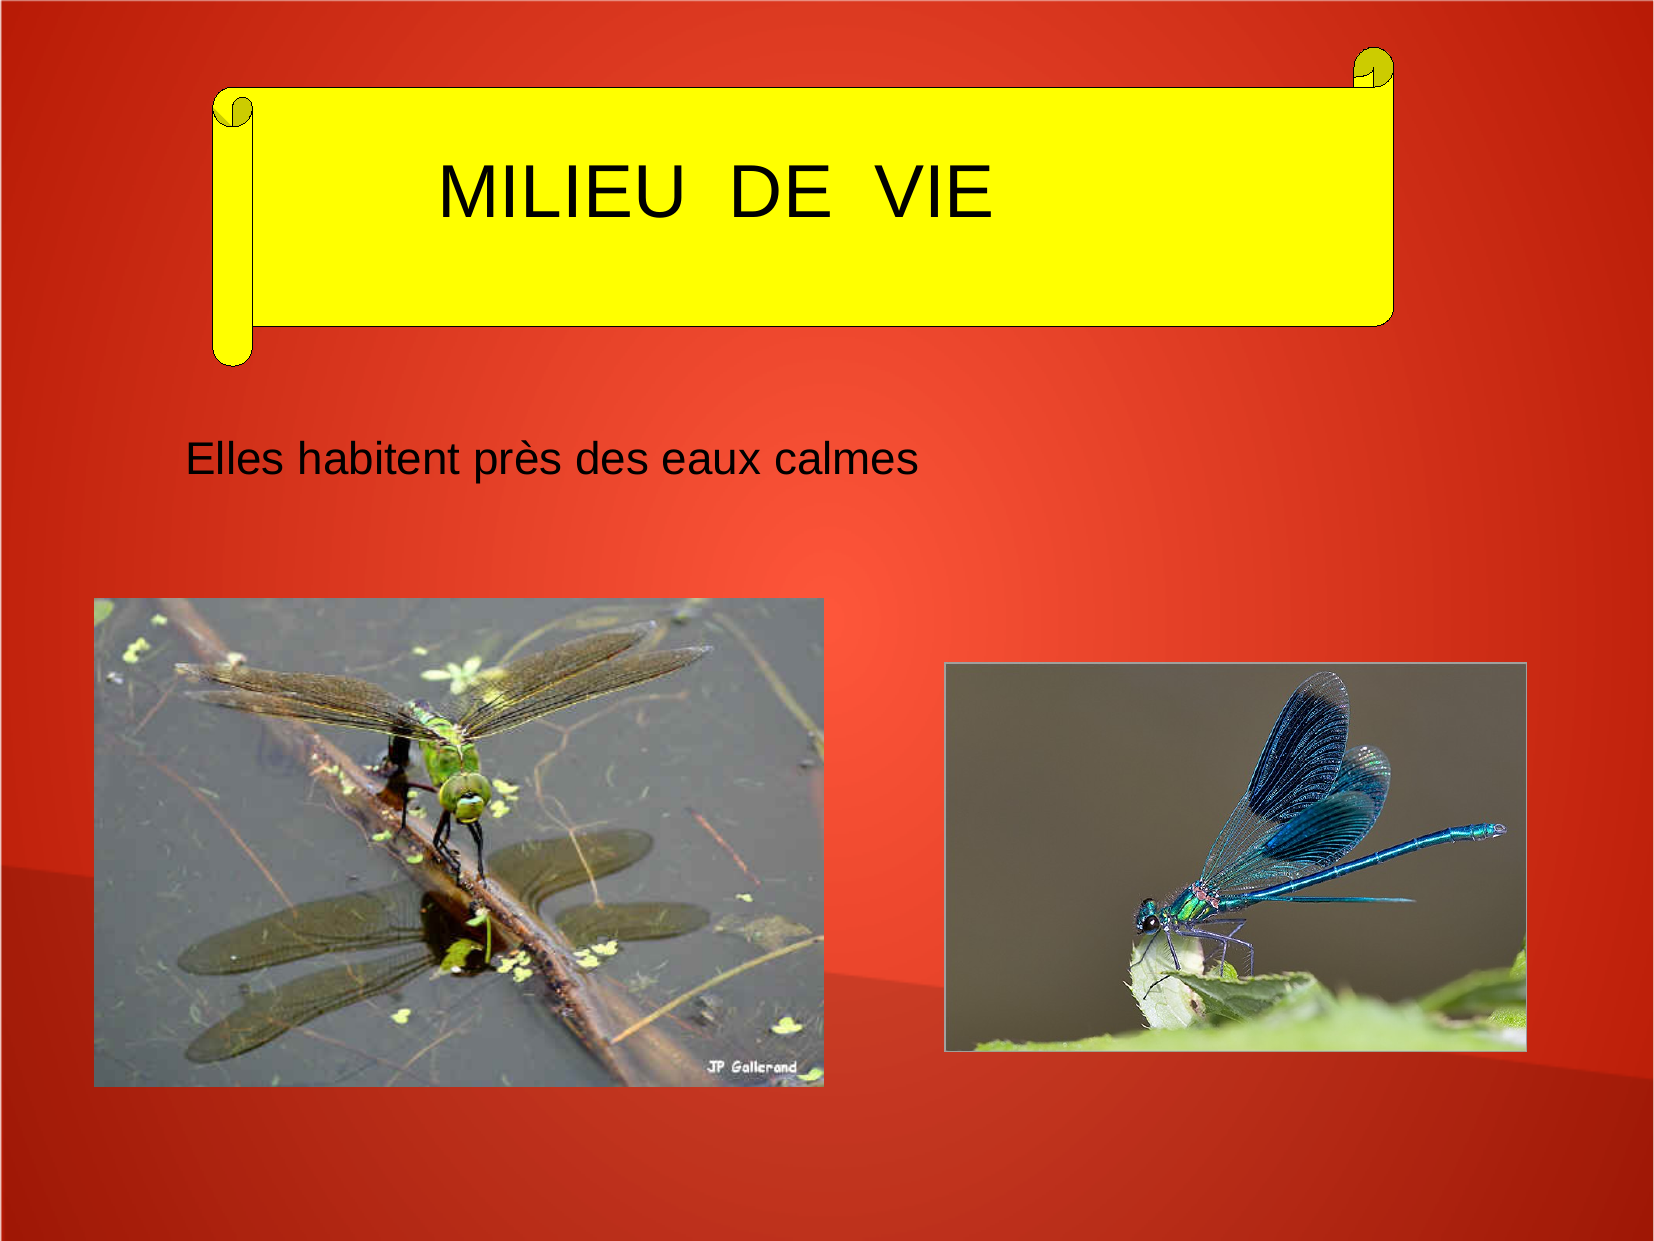

MILIEU DE VIE
 Elles habitent près des eaux calmes